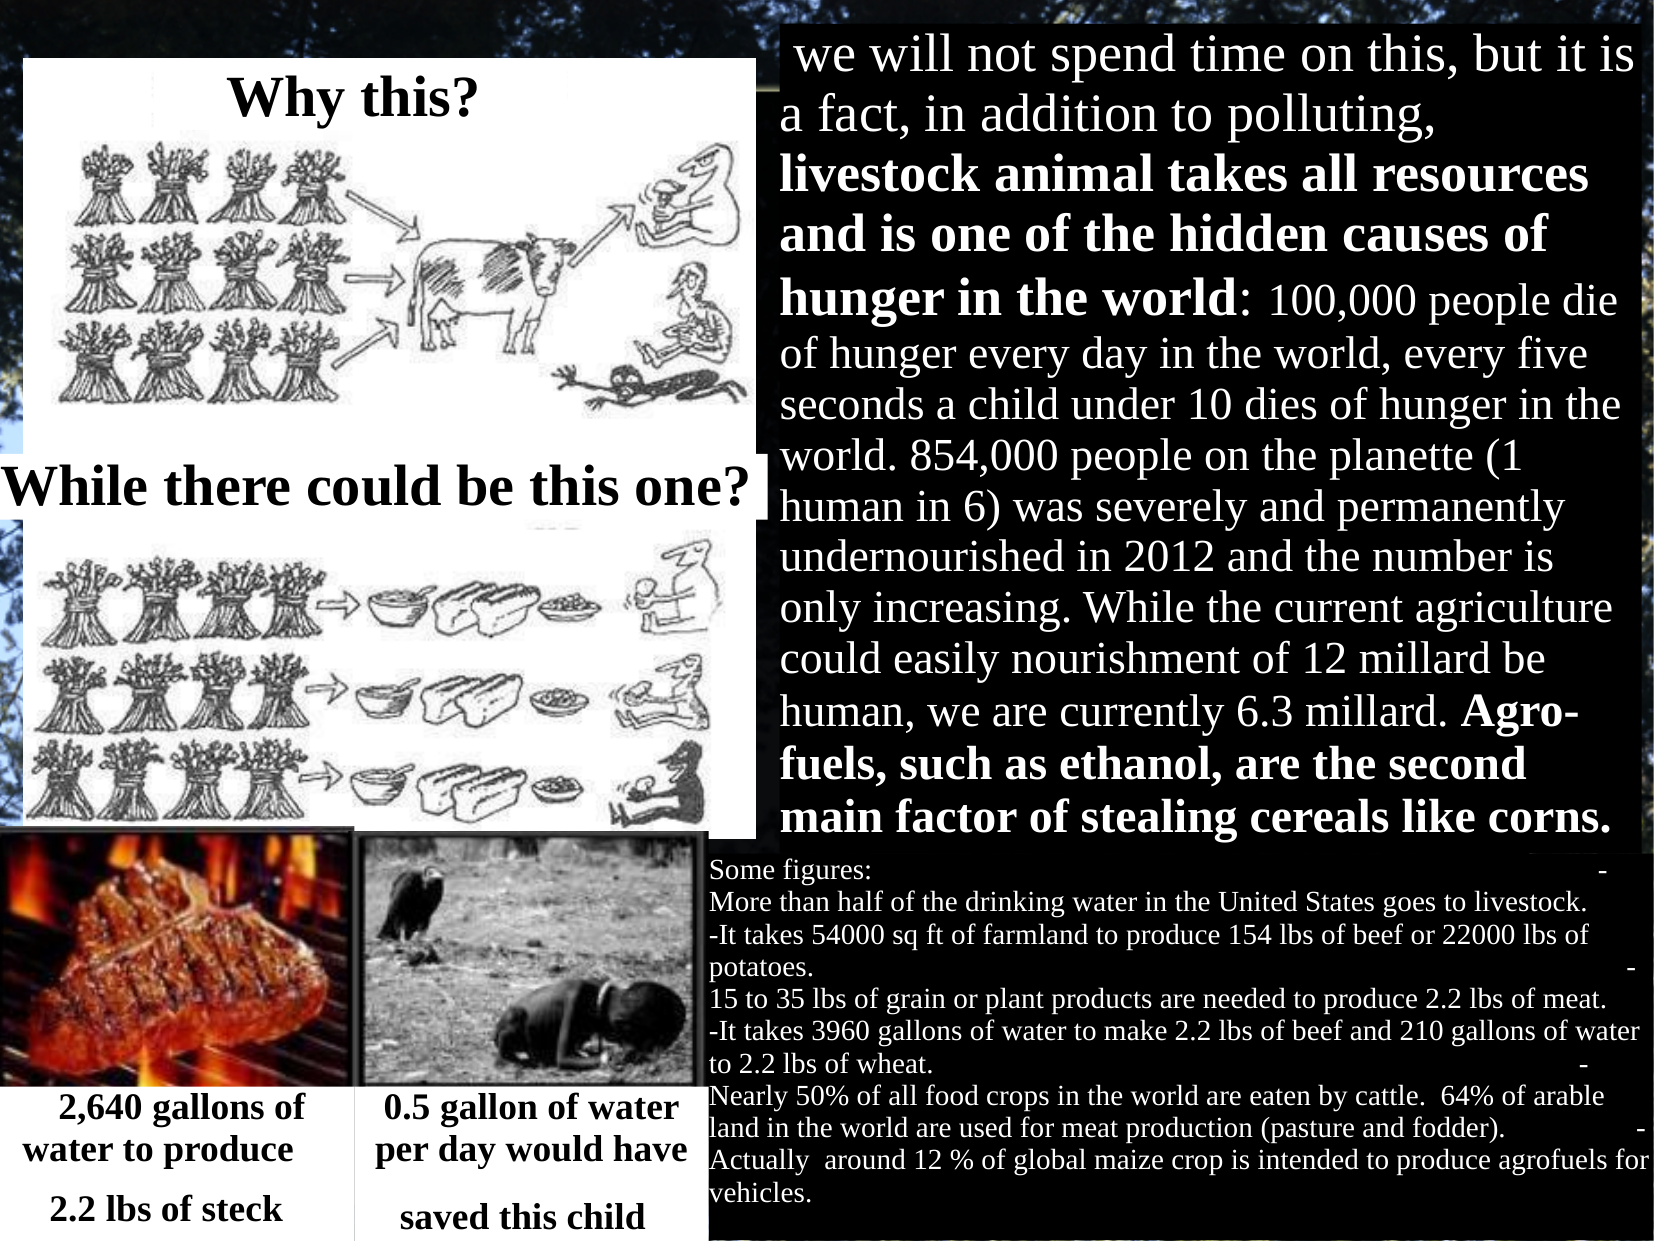

we will not spend time on this, but it is a fact, in addition to polluting, livestock animal takes all resources and is one of the hidden causes of hunger in the world: 100,000 people die of hunger every day in the world, every five seconds a child under 10 dies of hunger in the world. 854,000 people on the planette (1 human in 6) was severely and permanently undernourished in 2012 and the number is only increasing. While the current agriculture could easily nourishment of 12 millard be human, we are currently 6.3 millard. Agro-fuels, such as ethanol, are the second main factor of stealing cereals like corns.
 Why this?
While there could be this one?
# Some figures: -More than half of the drinking water in the United States goes to livestock. -It takes 54000 sq ft of farmland to produce 154 lbs of beef or 22000 lbs of potatoes. -15 to 35 lbs of grain or plant products are needed to produce 2.2 lbs of meat. -It takes 3960 gallons of water to make 2.2 lbs of beef and 210 gallons of water to 2.2 lbs of wheat. -Nearly 50% of all food crops in the world are eaten by cattle. 64% of arable land in the world are used for meat production (pasture and fodder). -Actually around 12 % of global maize crop is intended to produce agrofuels for vehicles.
 2,640 gallons of water to produce 2.2 lbs of steck
0.5 gallon of water per day would have saved this child